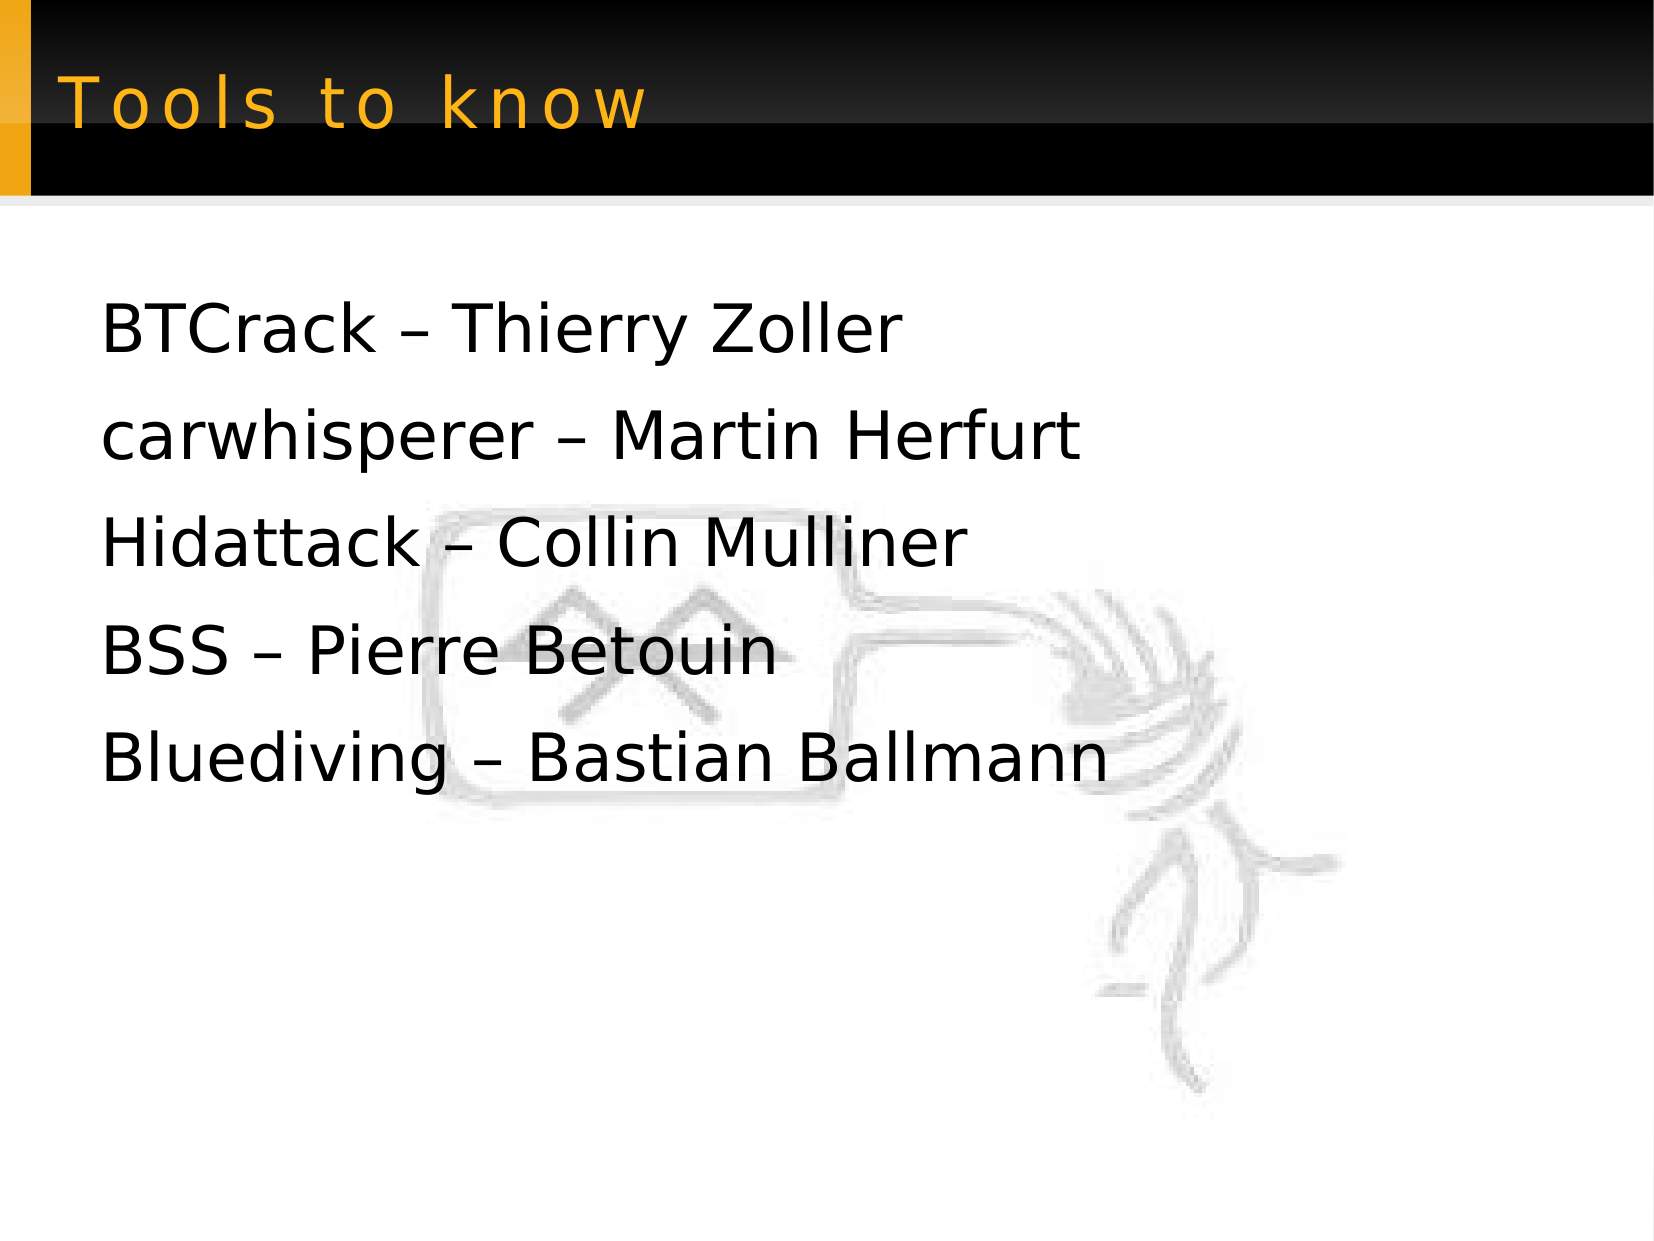

# Tools to know
BTCrack – Thierry Zoller
carwhisperer – Martin Herfurt
Hidattack – Collin Mulliner
BSS – Pierre Betouin
Bluediving – Bastian Ballmann